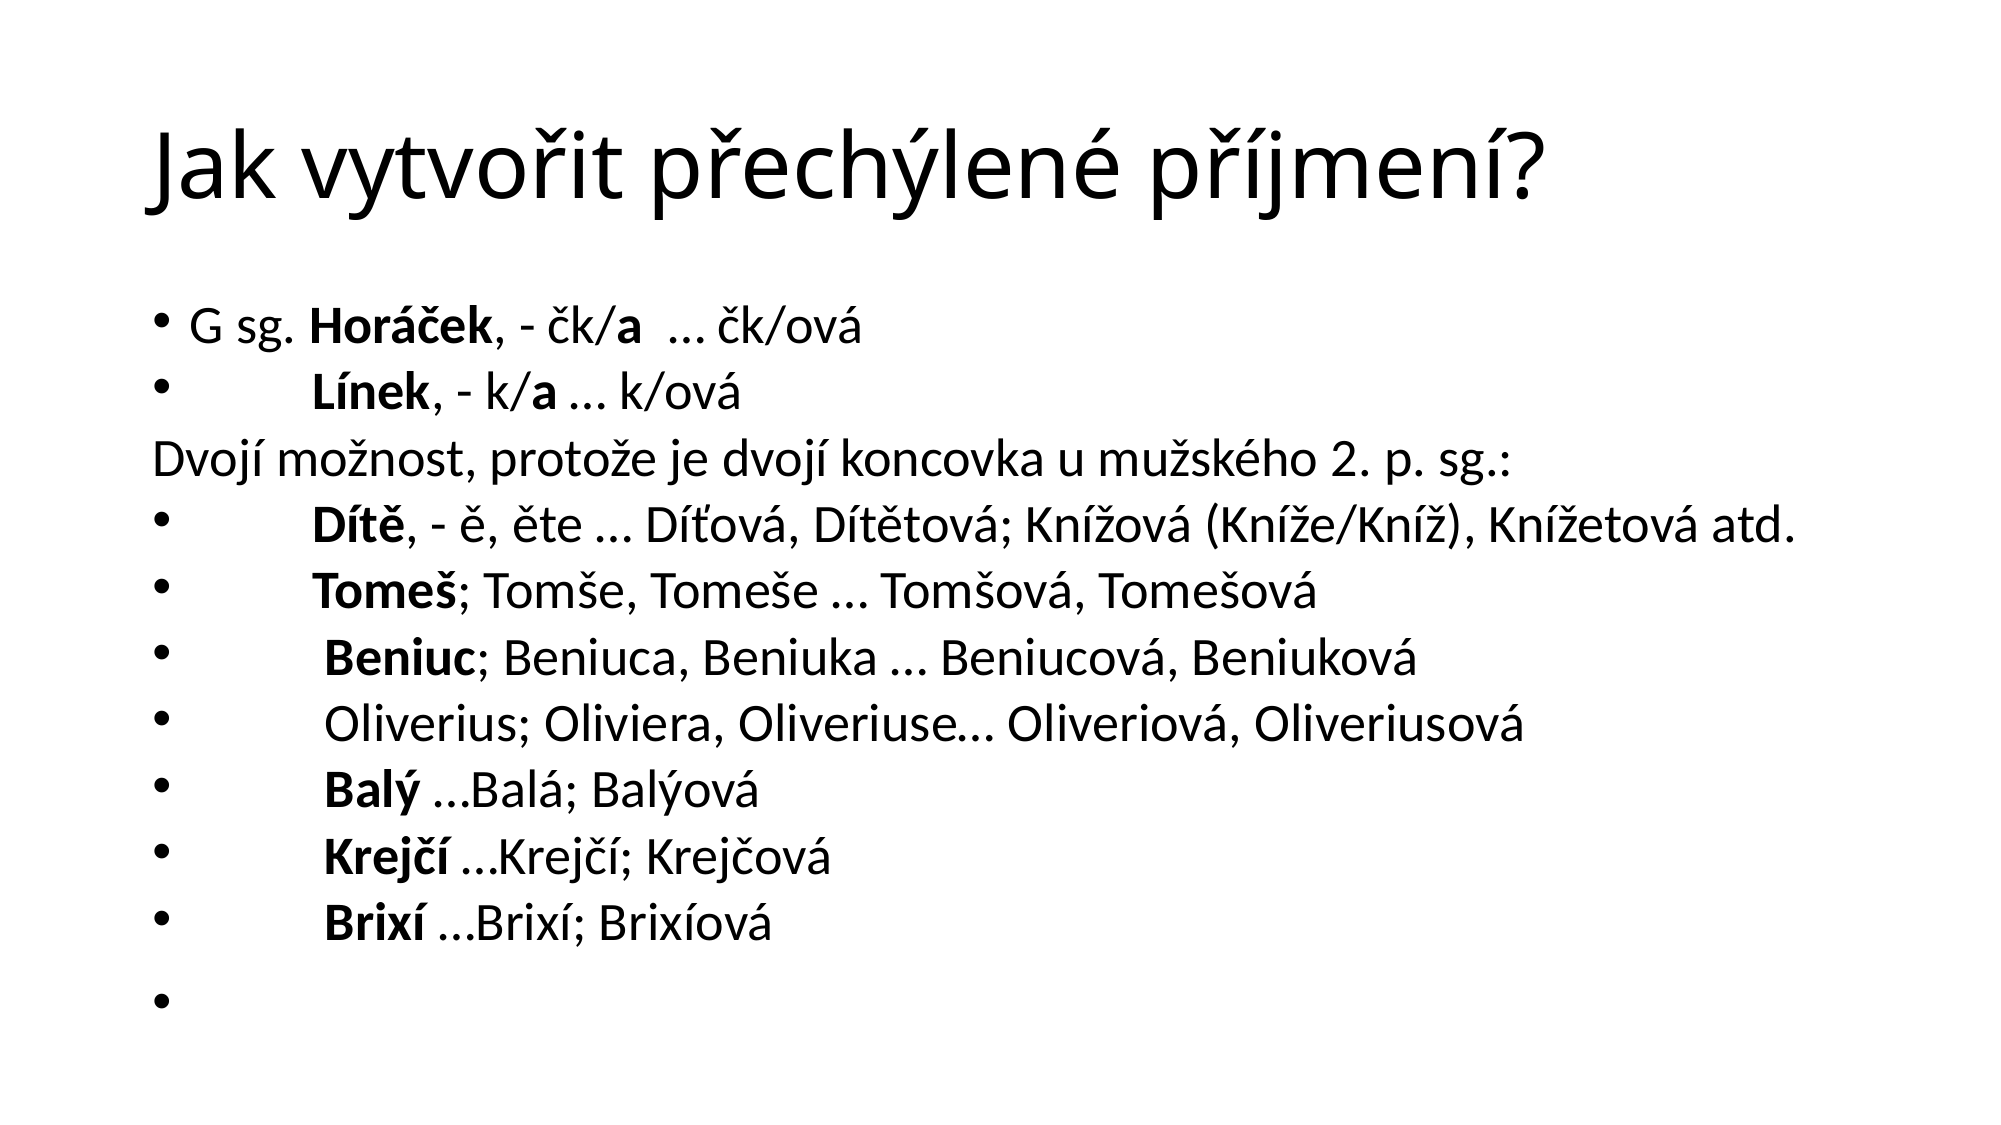

# Jak vytvořit přechýlené příjmení?
G sg. Horáček, - čk/a … čk/ová
 Línek, - k/a … k/ová
Dvojí možnost, protože je dvojí koncovka u mužského 2. p. sg.:
 Dítě, - ě, ěte … Díťová, Dítětová; Knížová (Kníže/Kníž), Knížetová atd.
 Tomeš; Tomše, Tomeše … Tomšová, Tomešová
 Beniuc; Beniuca, Beniuka … Beniucová, Beniuková
 Oliverius; Oliviera, Oliveriuse… Oliveriová, Oliveriusová
 Balý …Balá; Balýová
 Krejčí …Krejčí; Krejčová
 Brixí …Brixí; Brixíová